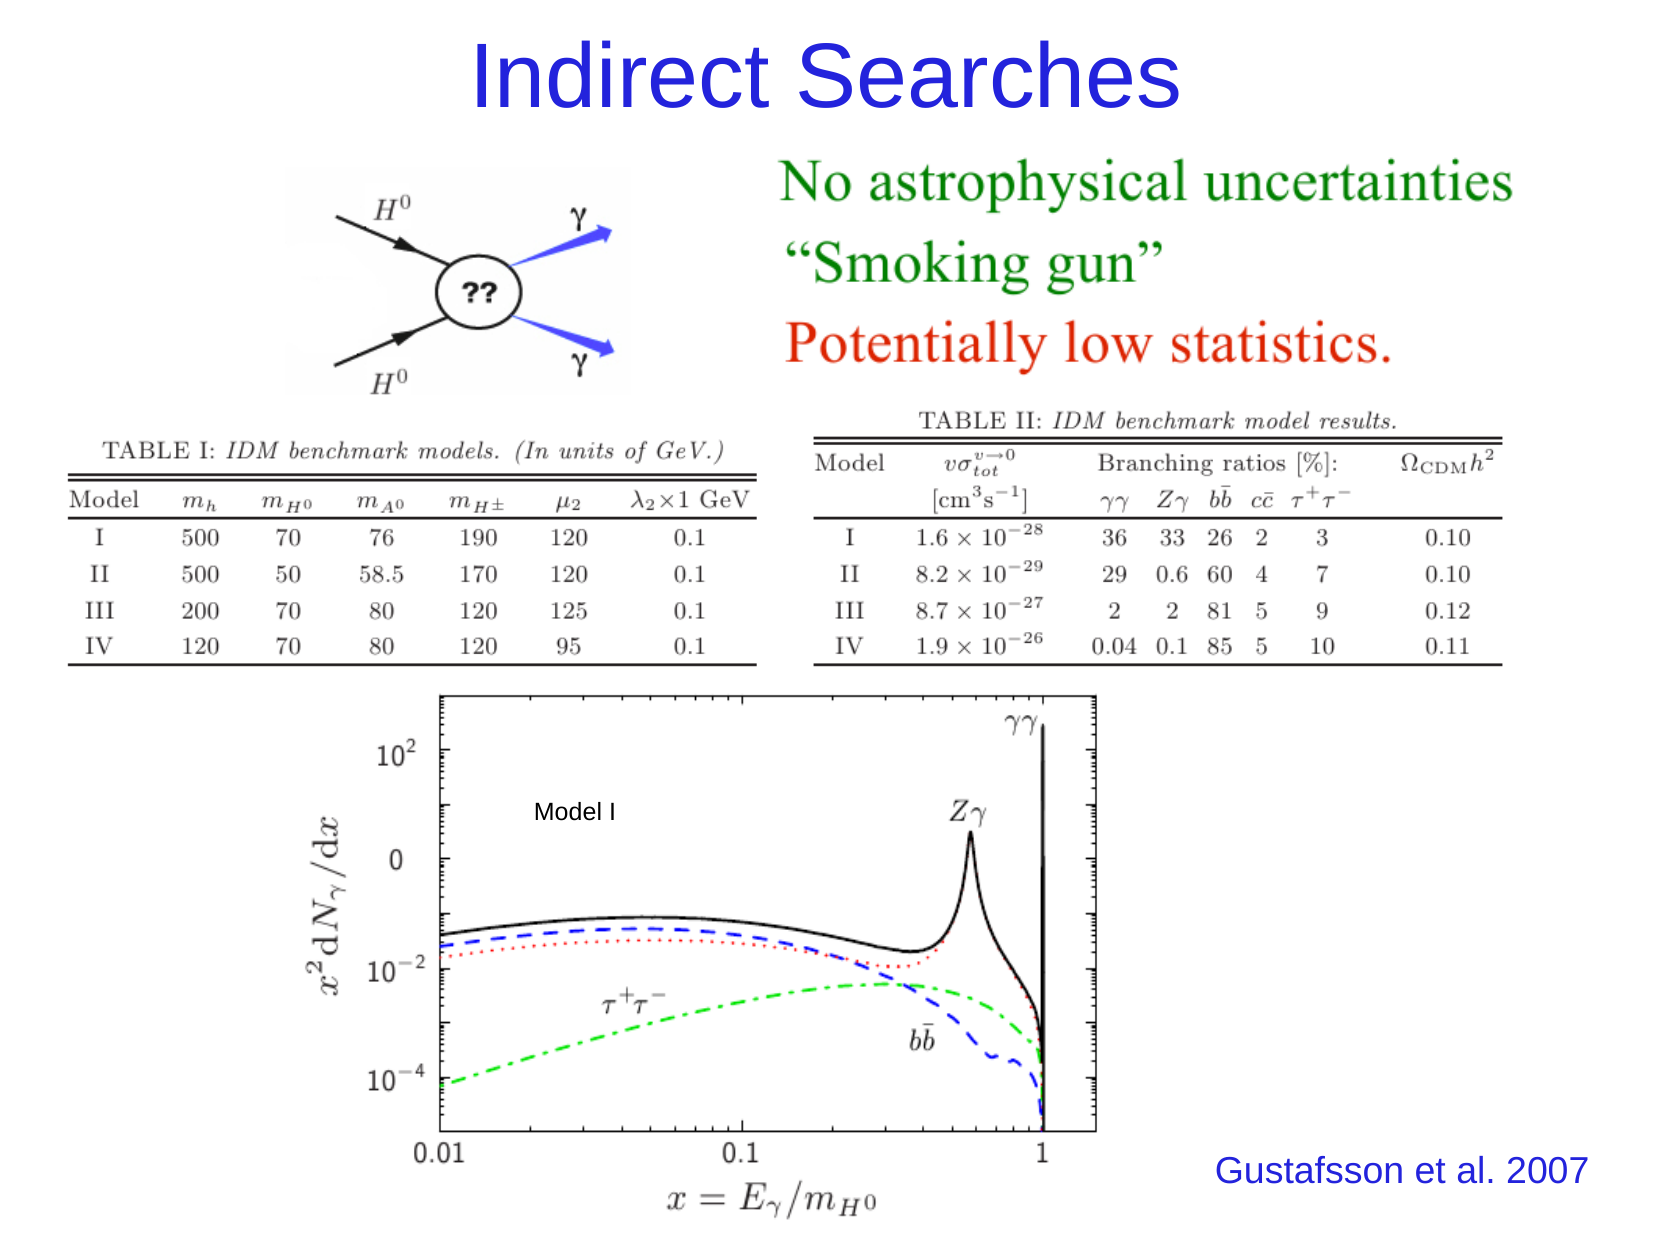

# Indirect Searches
Model I
Gustafsson et al. 2007